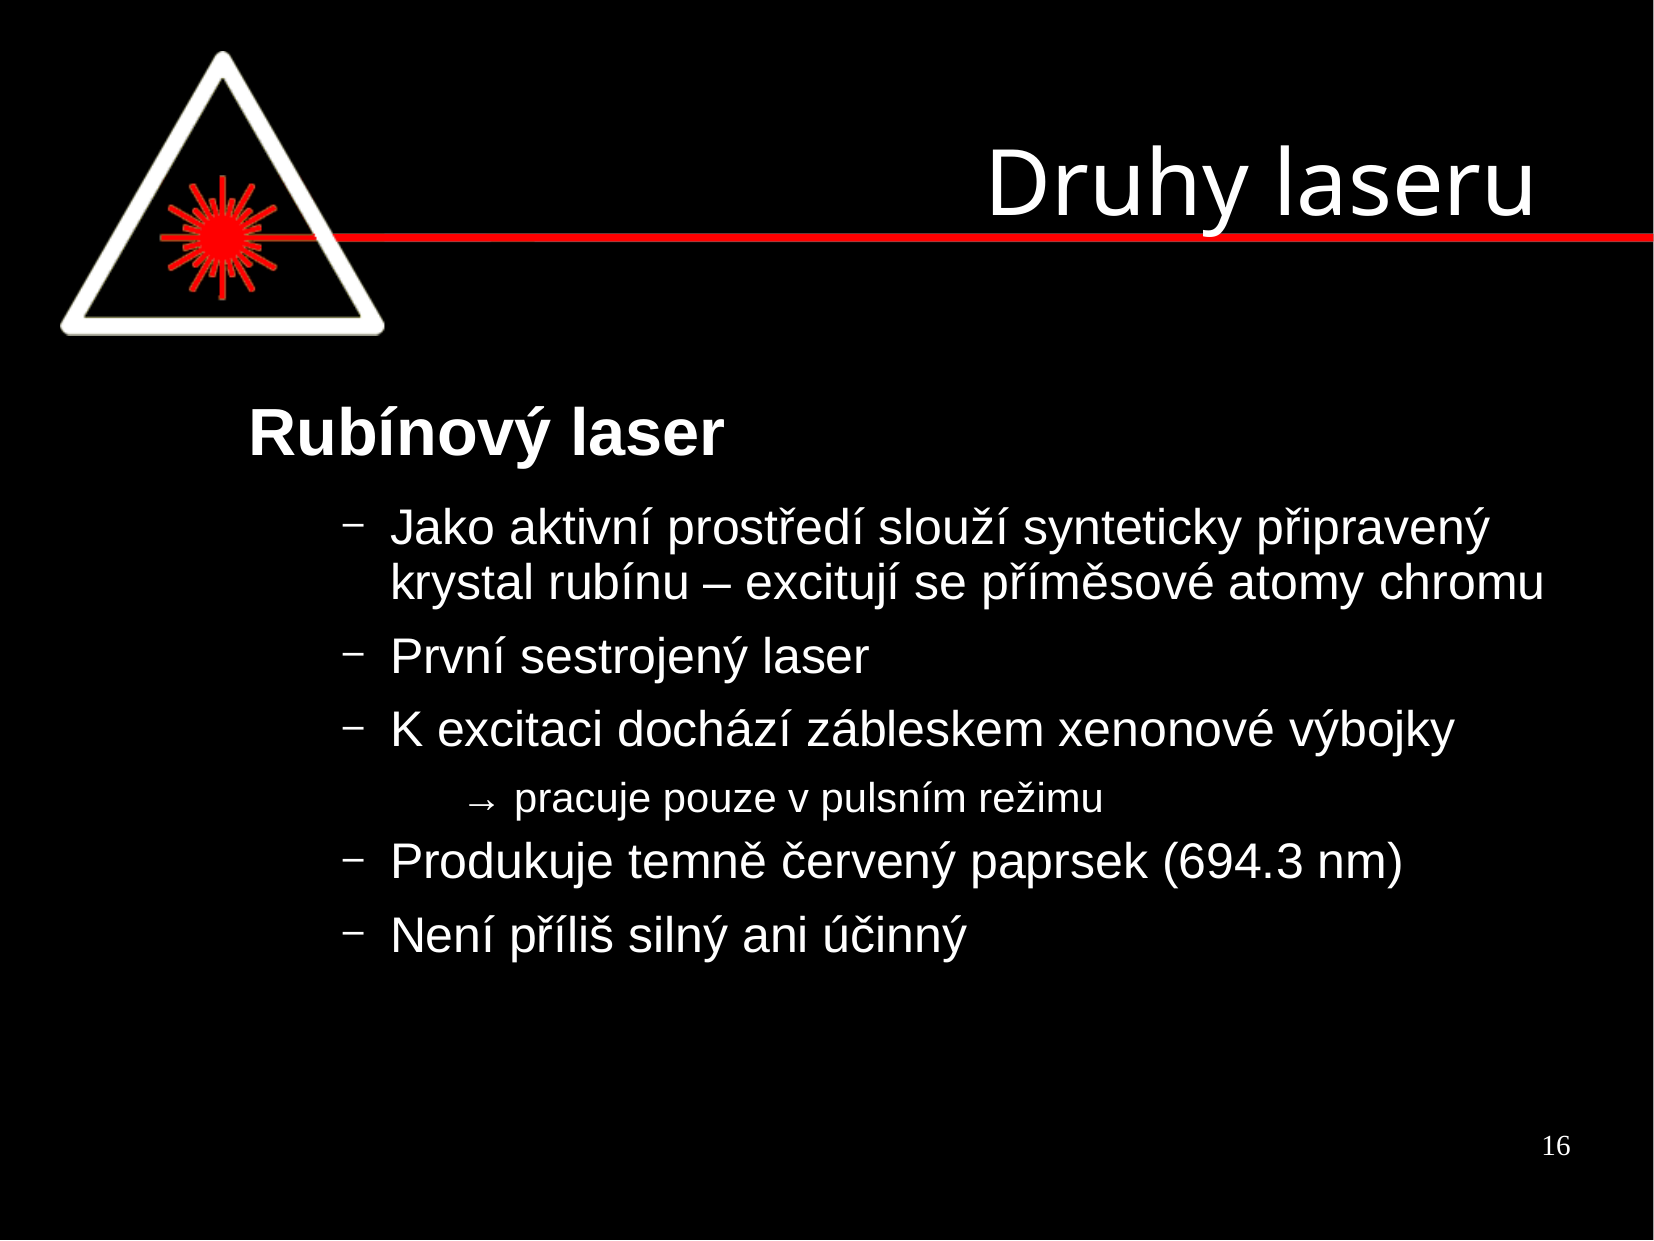

# Druhy laseru
Rubínový laser
Jako aktivní prostředí slouží synteticky připravený krystal rubínu – excitují se příměsové atomy chromu
První sestrojený laser
K excitaci dochází zábleskem xenonové výbojky
→ pracuje pouze v pulsním režimu
Produkuje temně červený paprsek (694.3 nm)
Není příliš silný ani účinný
16